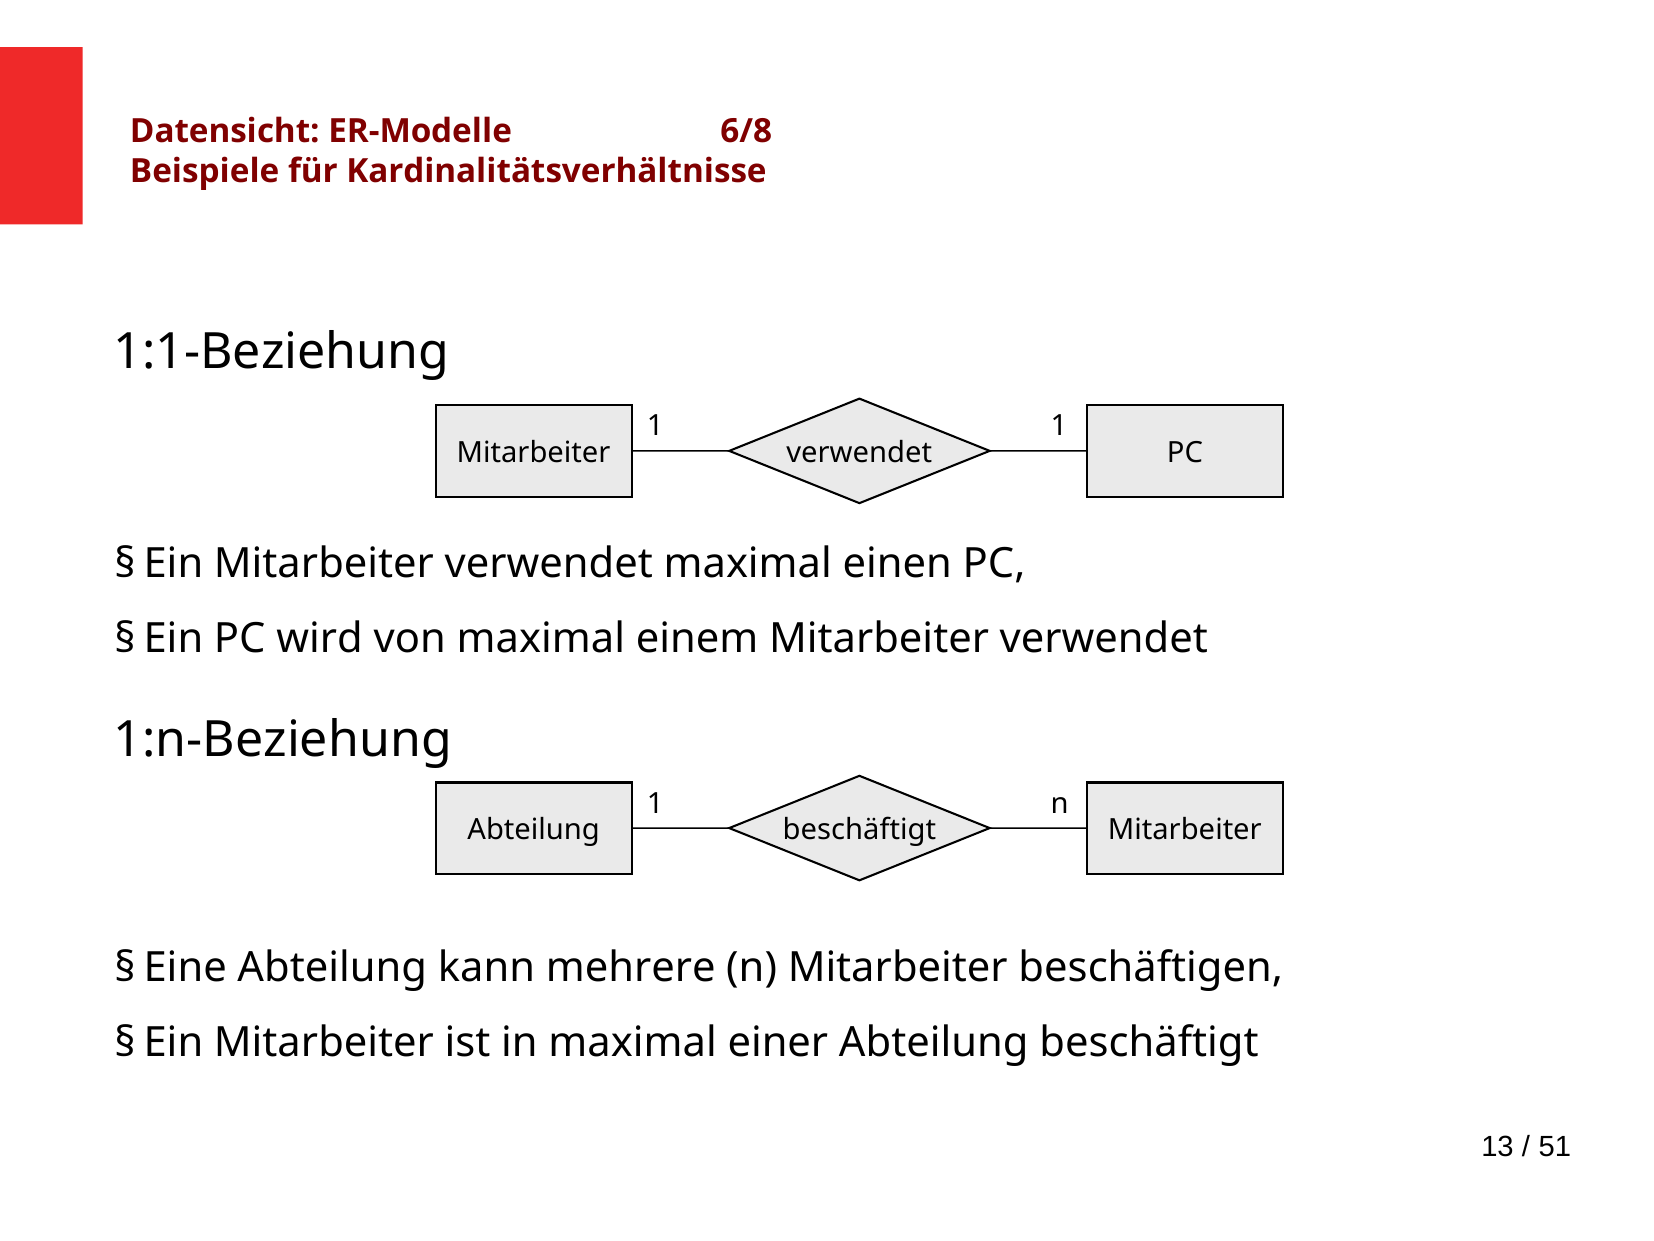

# Datensicht: ER-Modelle			6/8 Beispiele für Kardinalitätsverhältnisse
1:1-Beziehung
Ein Mitarbeiter verwendet maximal einen PC,
Ein PC wird von maximal einem Mitarbeiter verwendet
1:n-Beziehung
Eine Abteilung kann mehrere (n) Mitarbeiter beschäftigen,
Ein Mitarbeiter ist in maximal einer Abteilung beschäftigt
verwendet
1
1
Mitarbeiter
PC
beschäftigt
1
n
Abteilung
Mitarbeiter
13
© Hochschule Kempten / Prof.Dr.Arthur Kolb
Folie